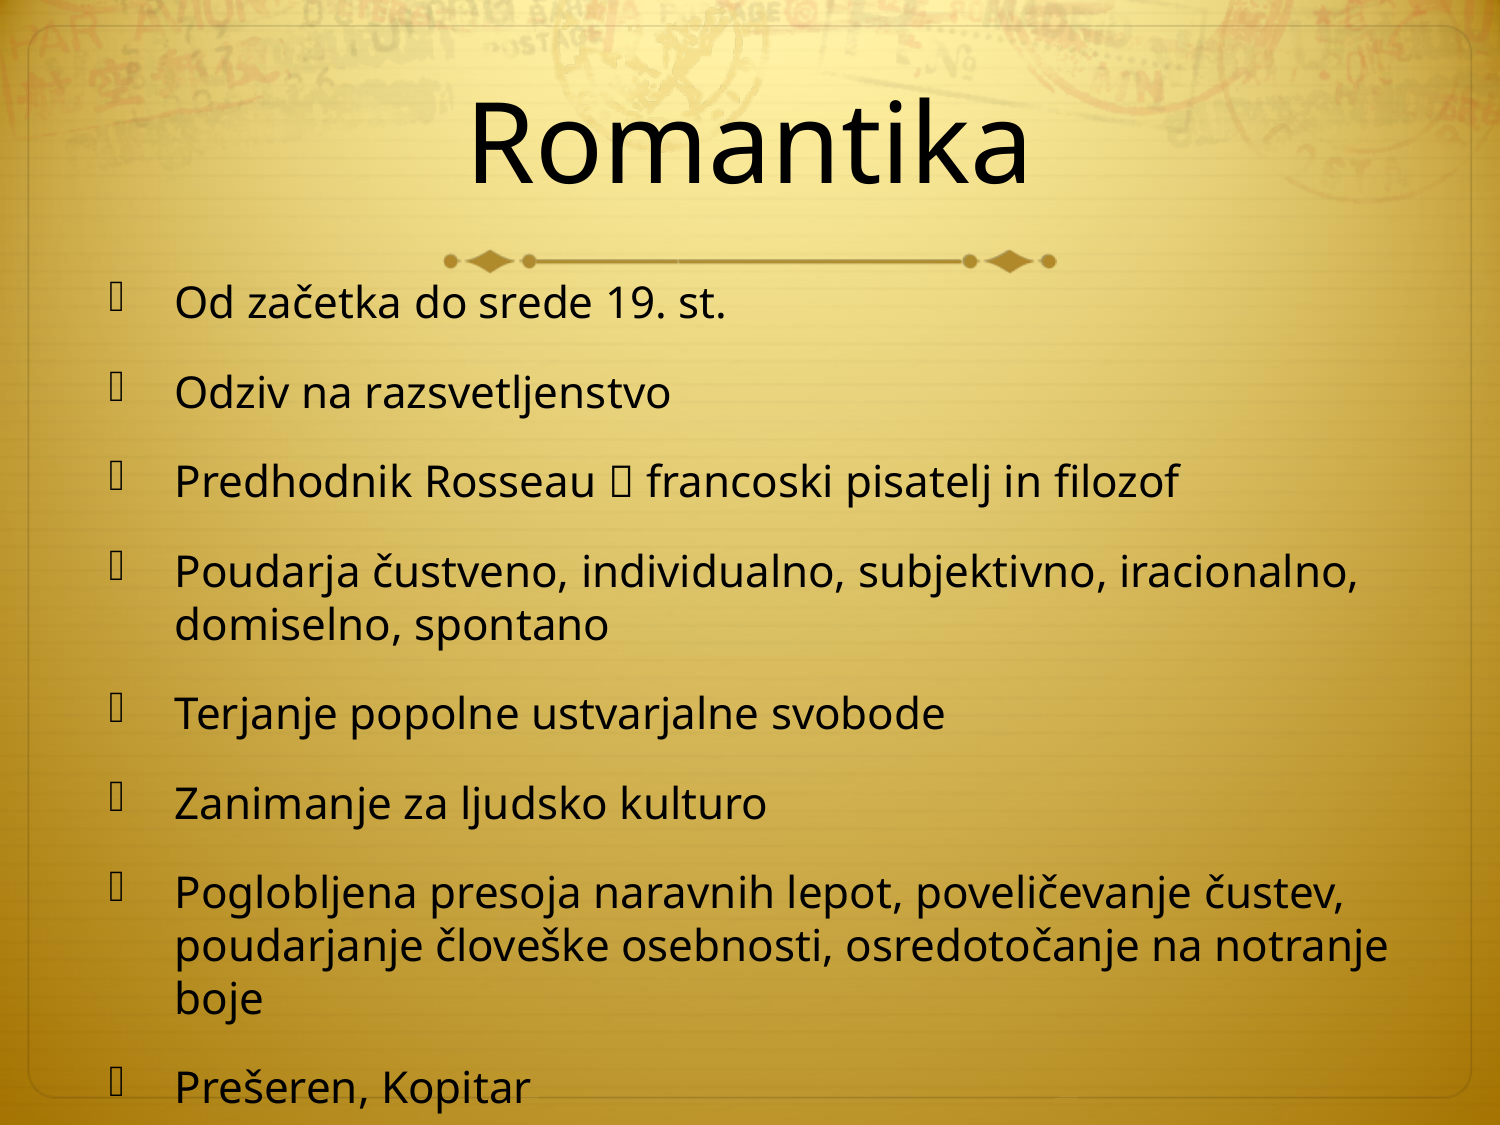

# Romantika
Od začetka do srede 19. st.
Odziv na razsvetljenstvo
Predhodnik Rosseau  francoski pisatelj in filozof
Poudarja čustveno, individualno, subjektivno, iracionalno, domiselno, spontano
Terjanje popolne ustvarjalne svobode
Zanimanje za ljudsko kulturo
Poglobljena presoja naravnih lepot, poveličevanje čustev, poudarjanje človeške osebnosti, osredotočanje na notranje boje
Prešeren, Kopitar